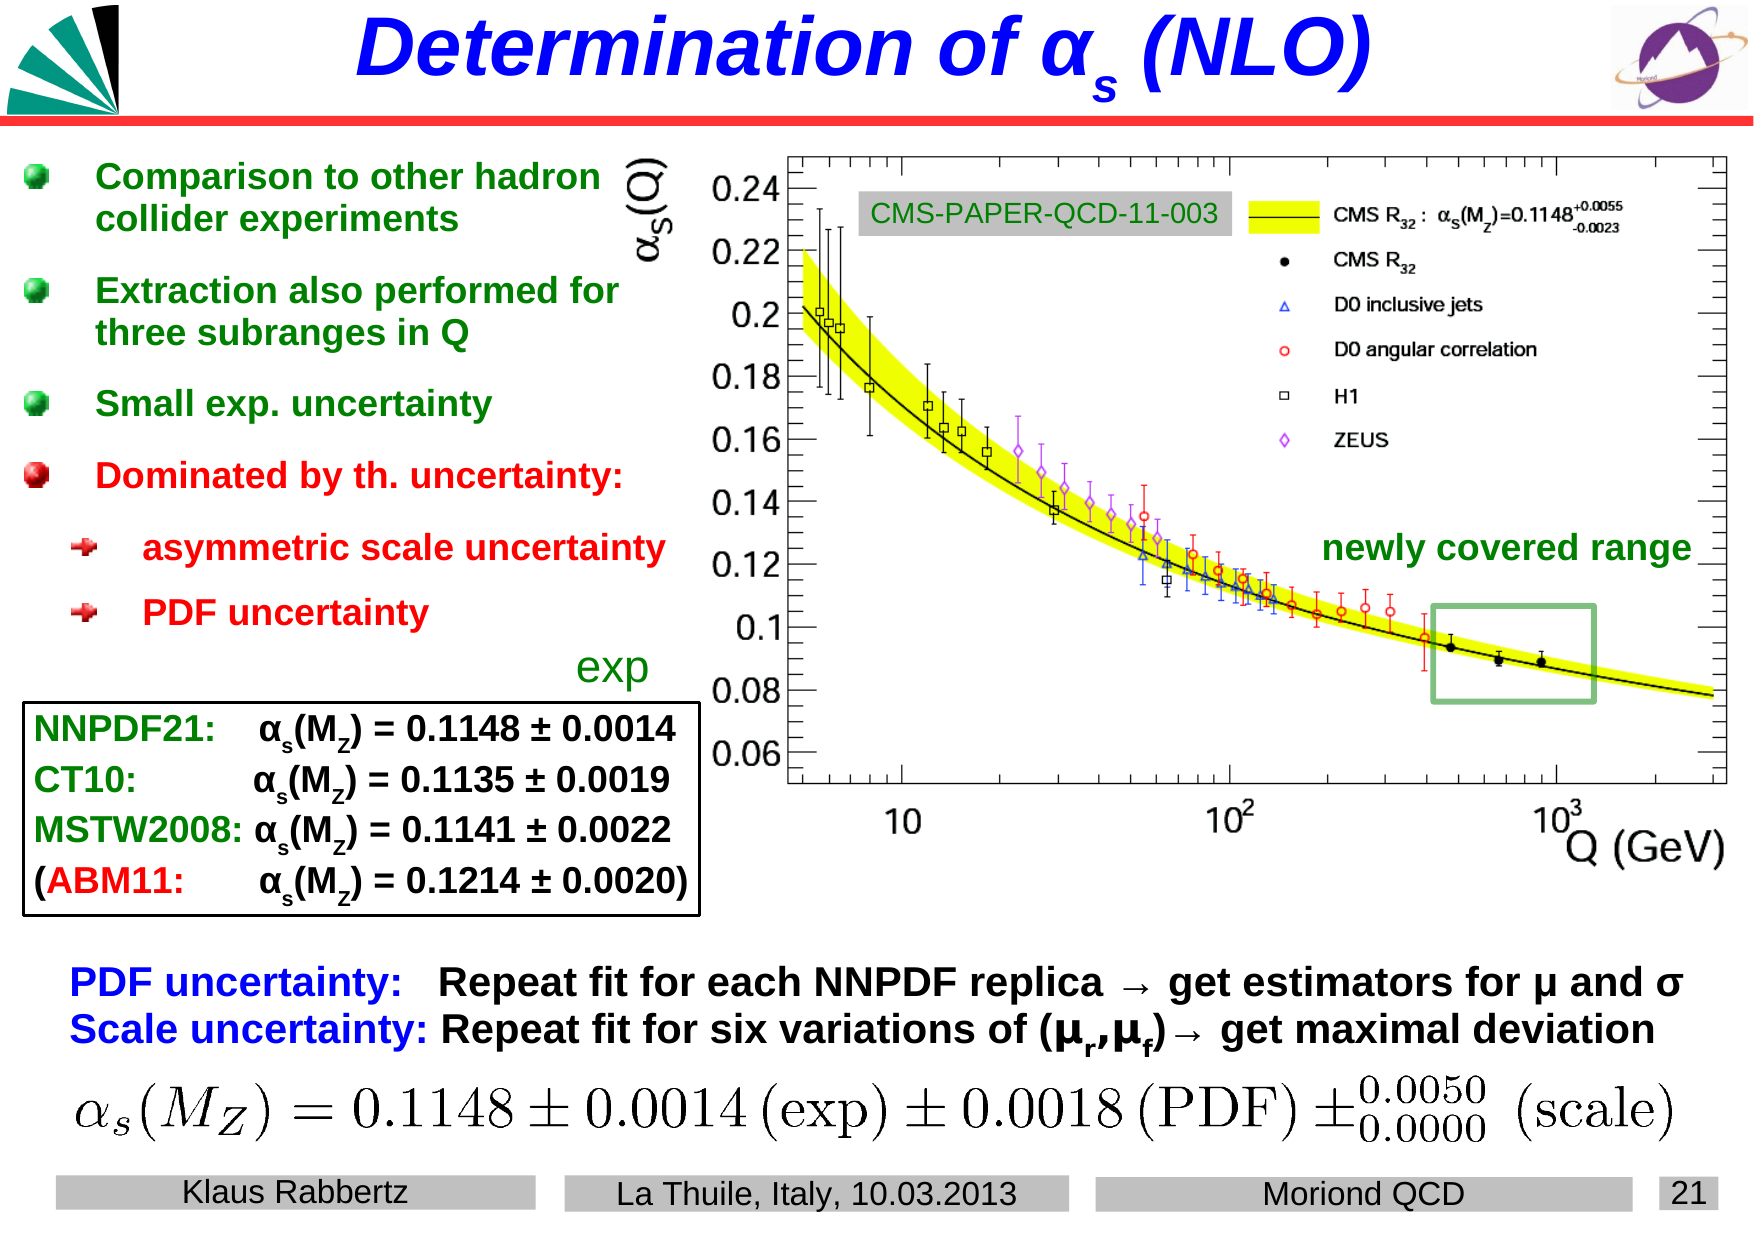

# Determination of αs (NLO)
Comparison to other hadron collider experiments
Extraction also performed for three subranges in Q
Small exp. uncertainty
Dominated by th. uncertainty:
asymmetric scale uncertainty
PDF uncertainty
CMS-PAPER-QCD-11-003
newly covered range
exp
NNPDF21: αs(MZ) = 0.1148 ± 0.0014
CT10: αs(MZ) = 0.1135 ± 0.0019
MSTW2008: αs(MZ) = 0.1141 ± 0.0022
(ABM11: αs(MZ) = 0.1214 ± 0.0020)
PDF uncertainty: Repeat fit for each NNPDF replica → get estimators for μ and σ
Scale uncertainty: Repeat fit for six variations of (μr,μf)→ get maximal deviation